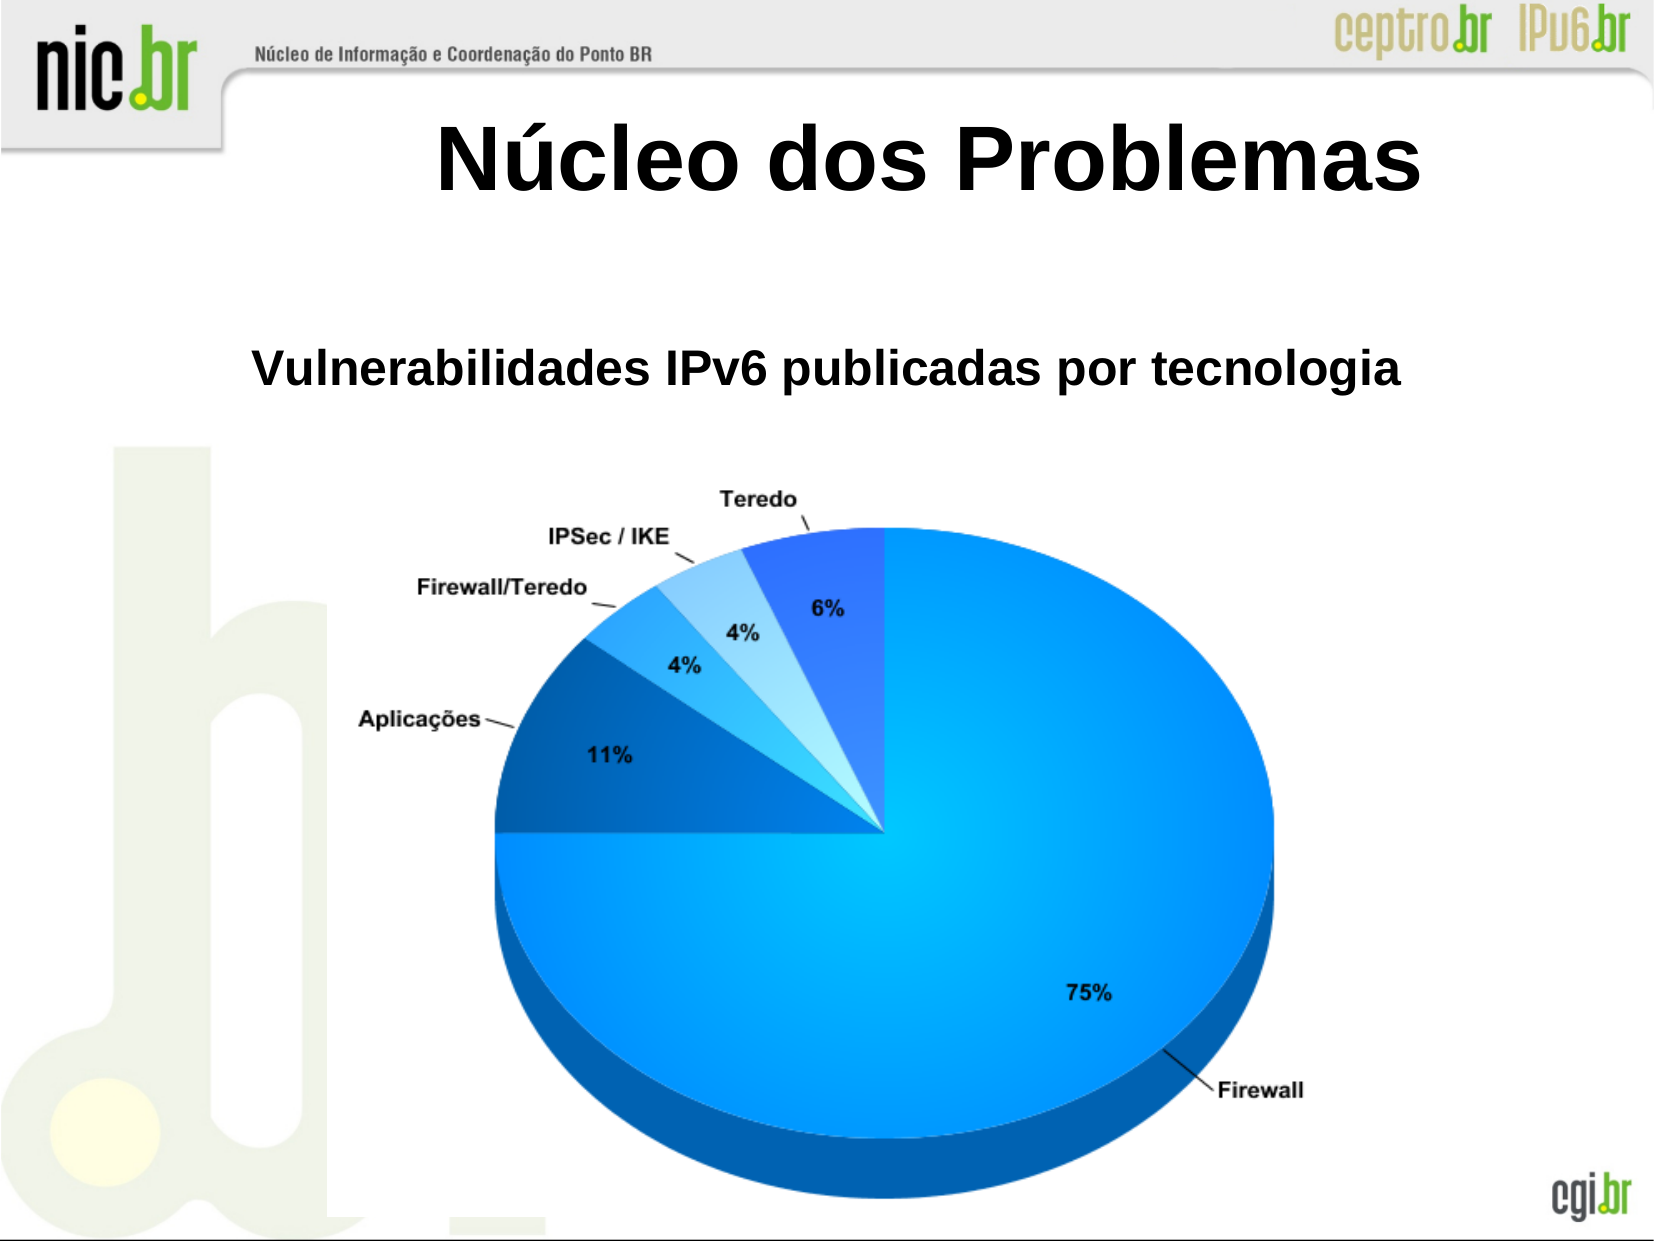

Núcleo dos Problemas
Vulnerabilidades IPv6 publicadas por tecnologia